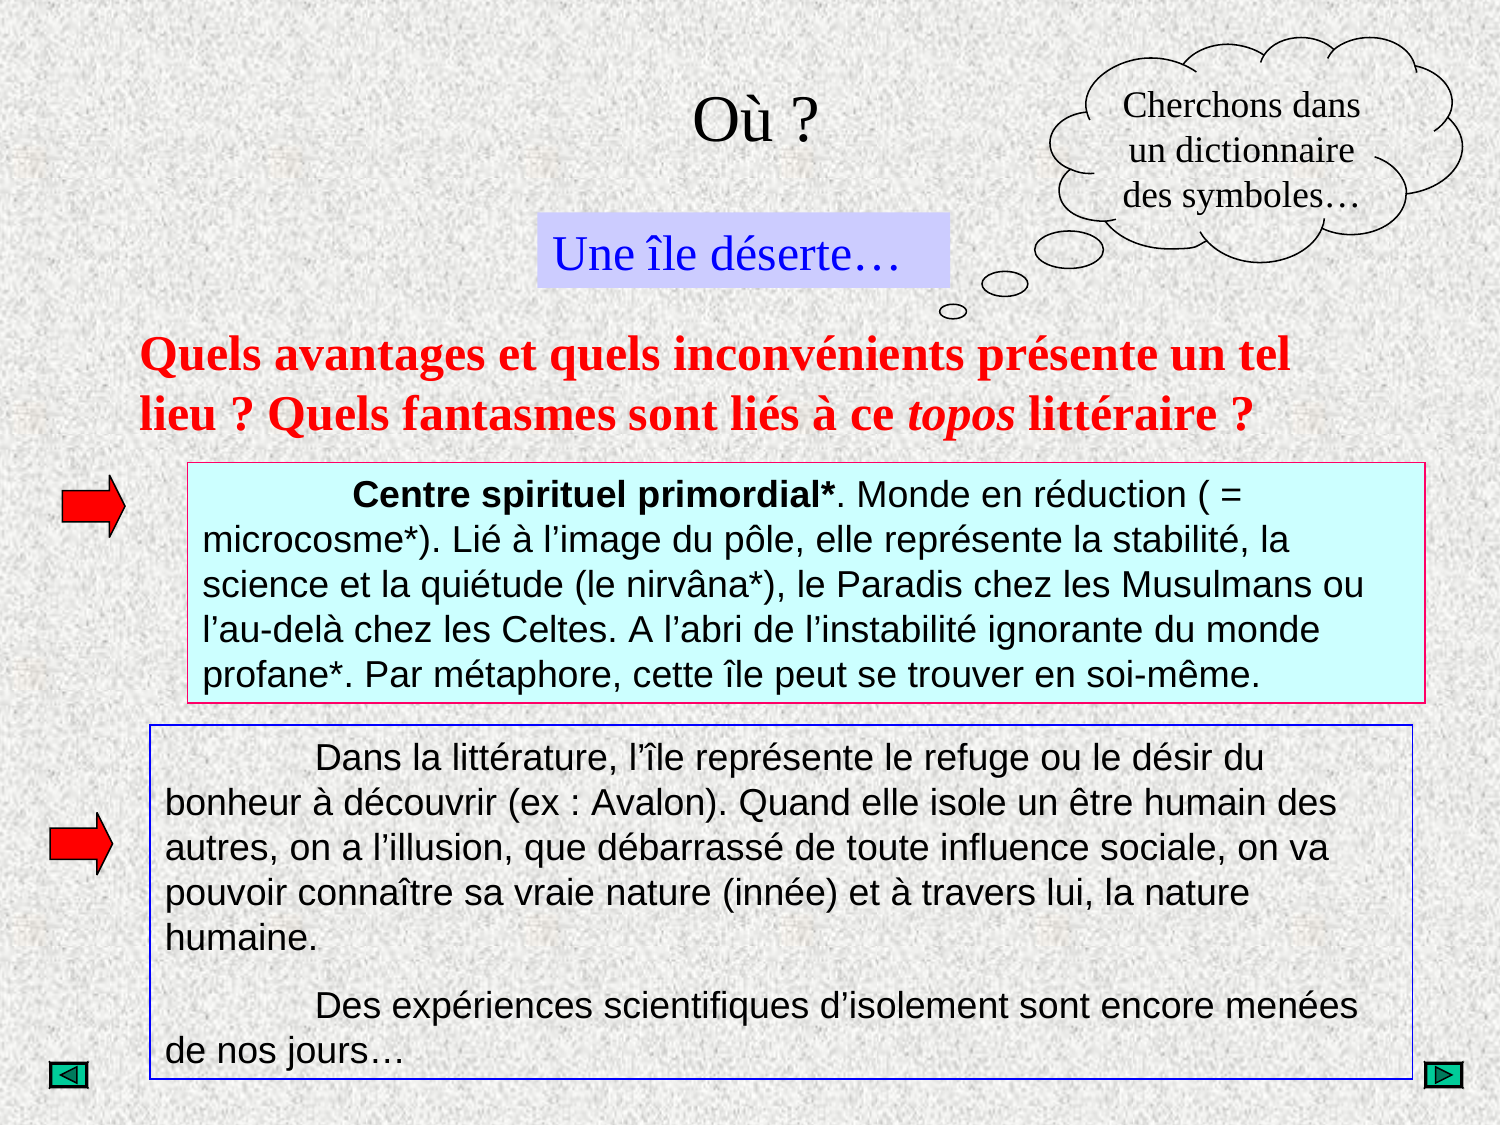

Cherchons dans un dictionnaire des symboles…
# Où ?
Une île déserte…
Quels avantages et quels inconvénients présente un tel lieu ? Quels fantasmes sont liés à ce topos littéraire ?
	Centre spirituel primordial*. Monde en réduction ( = microcosme*). Lié à l’image du pôle, elle représente la stabilité, la science et la quiétude (le nirvâna*), le Paradis chez les Musulmans ou l’au-delà chez les Celtes. A l’abri de l’instabilité ignorante du monde profane*. Par métaphore, cette île peut se trouver en soi-même.
	Dans la littérature, l’île représente le refuge ou le désir du bonheur à découvrir (ex : Avalon). Quand elle isole un être humain des autres, on a l’illusion, que débarrassé de toute influence sociale, on va pouvoir connaître sa vraie nature (innée) et à travers lui, la nature humaine.
	Des expériences scientifiques d’isolement sont encore menées de nos jours…